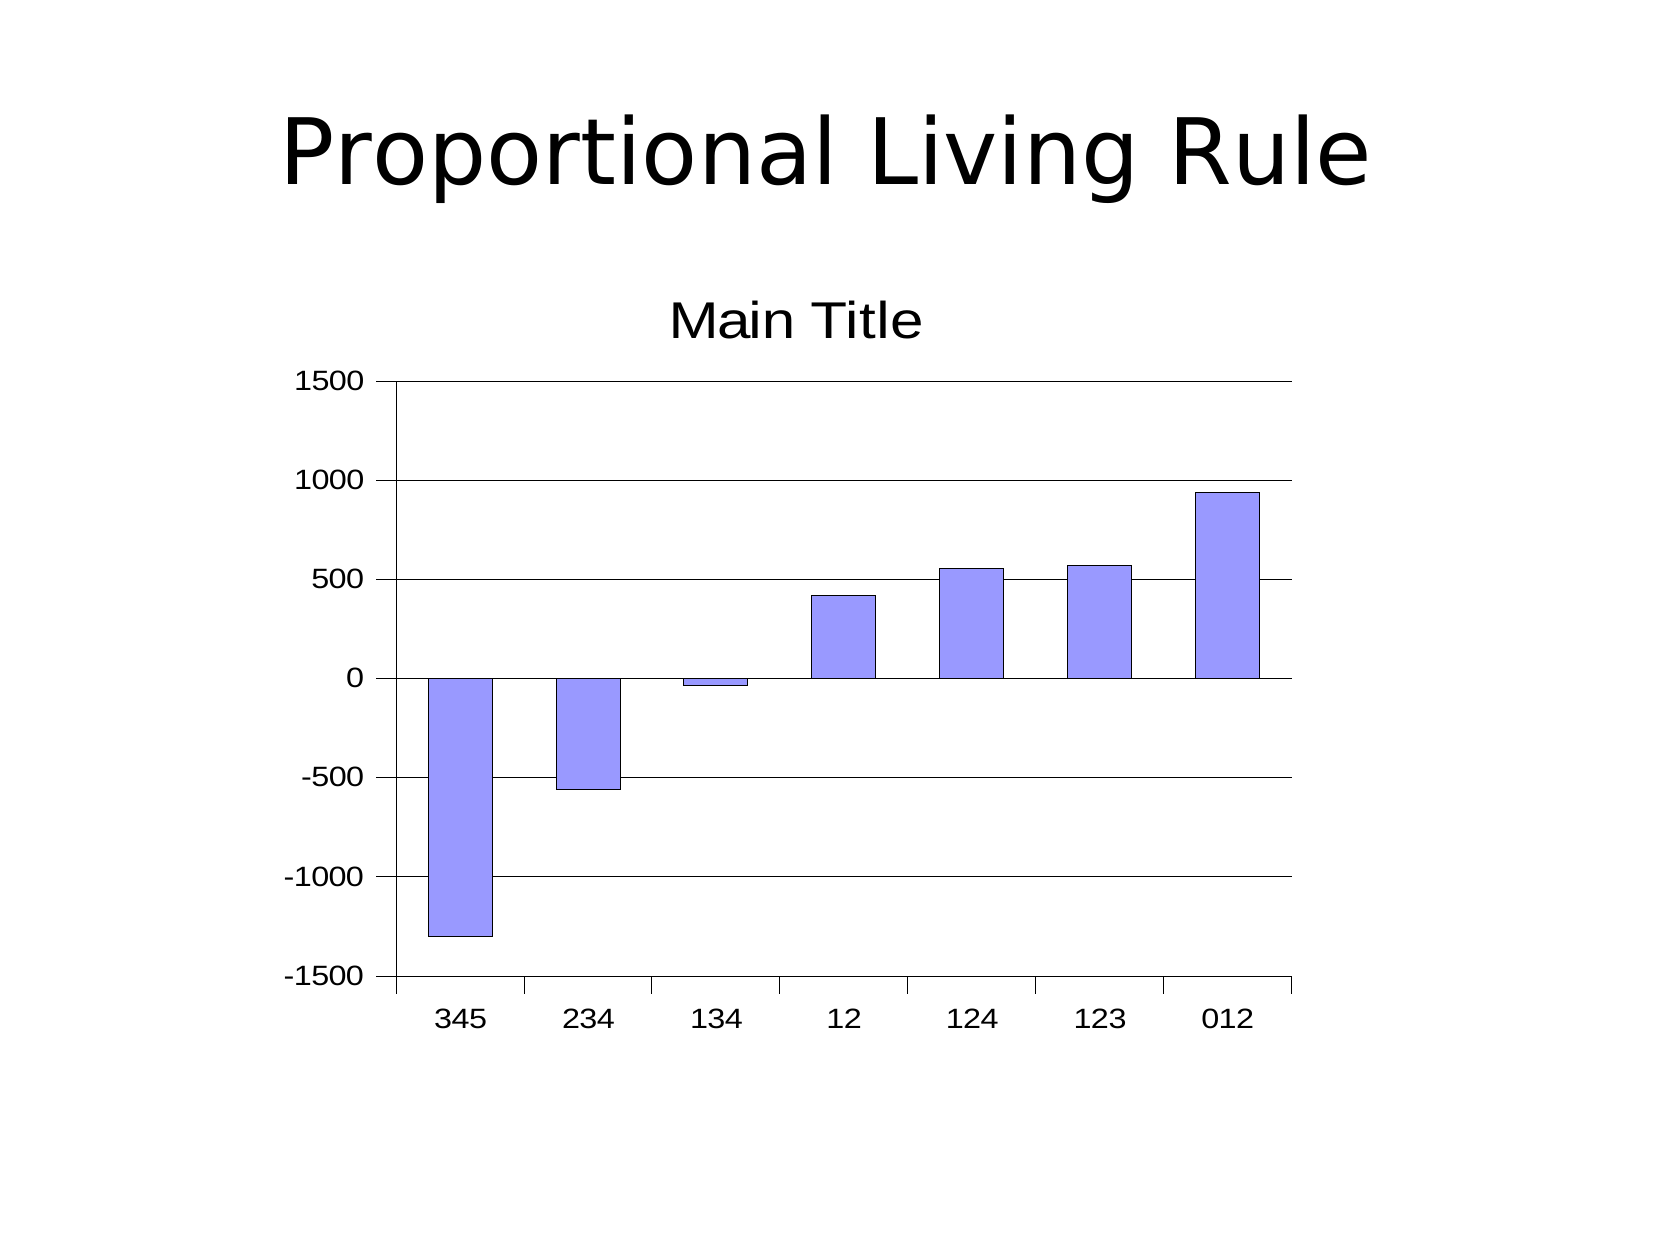

# Proportional Living Rule
### Chart: Main Title
| Category | Column B |
|---|---|
| 345 | -1298.0 |
| 234 | -560.0 |
| 134 | -34.0 |
| 12 | 419.0 |
| 124 | 554.0 |
| 123 | 568.0 |
| 012 | 936.0 |